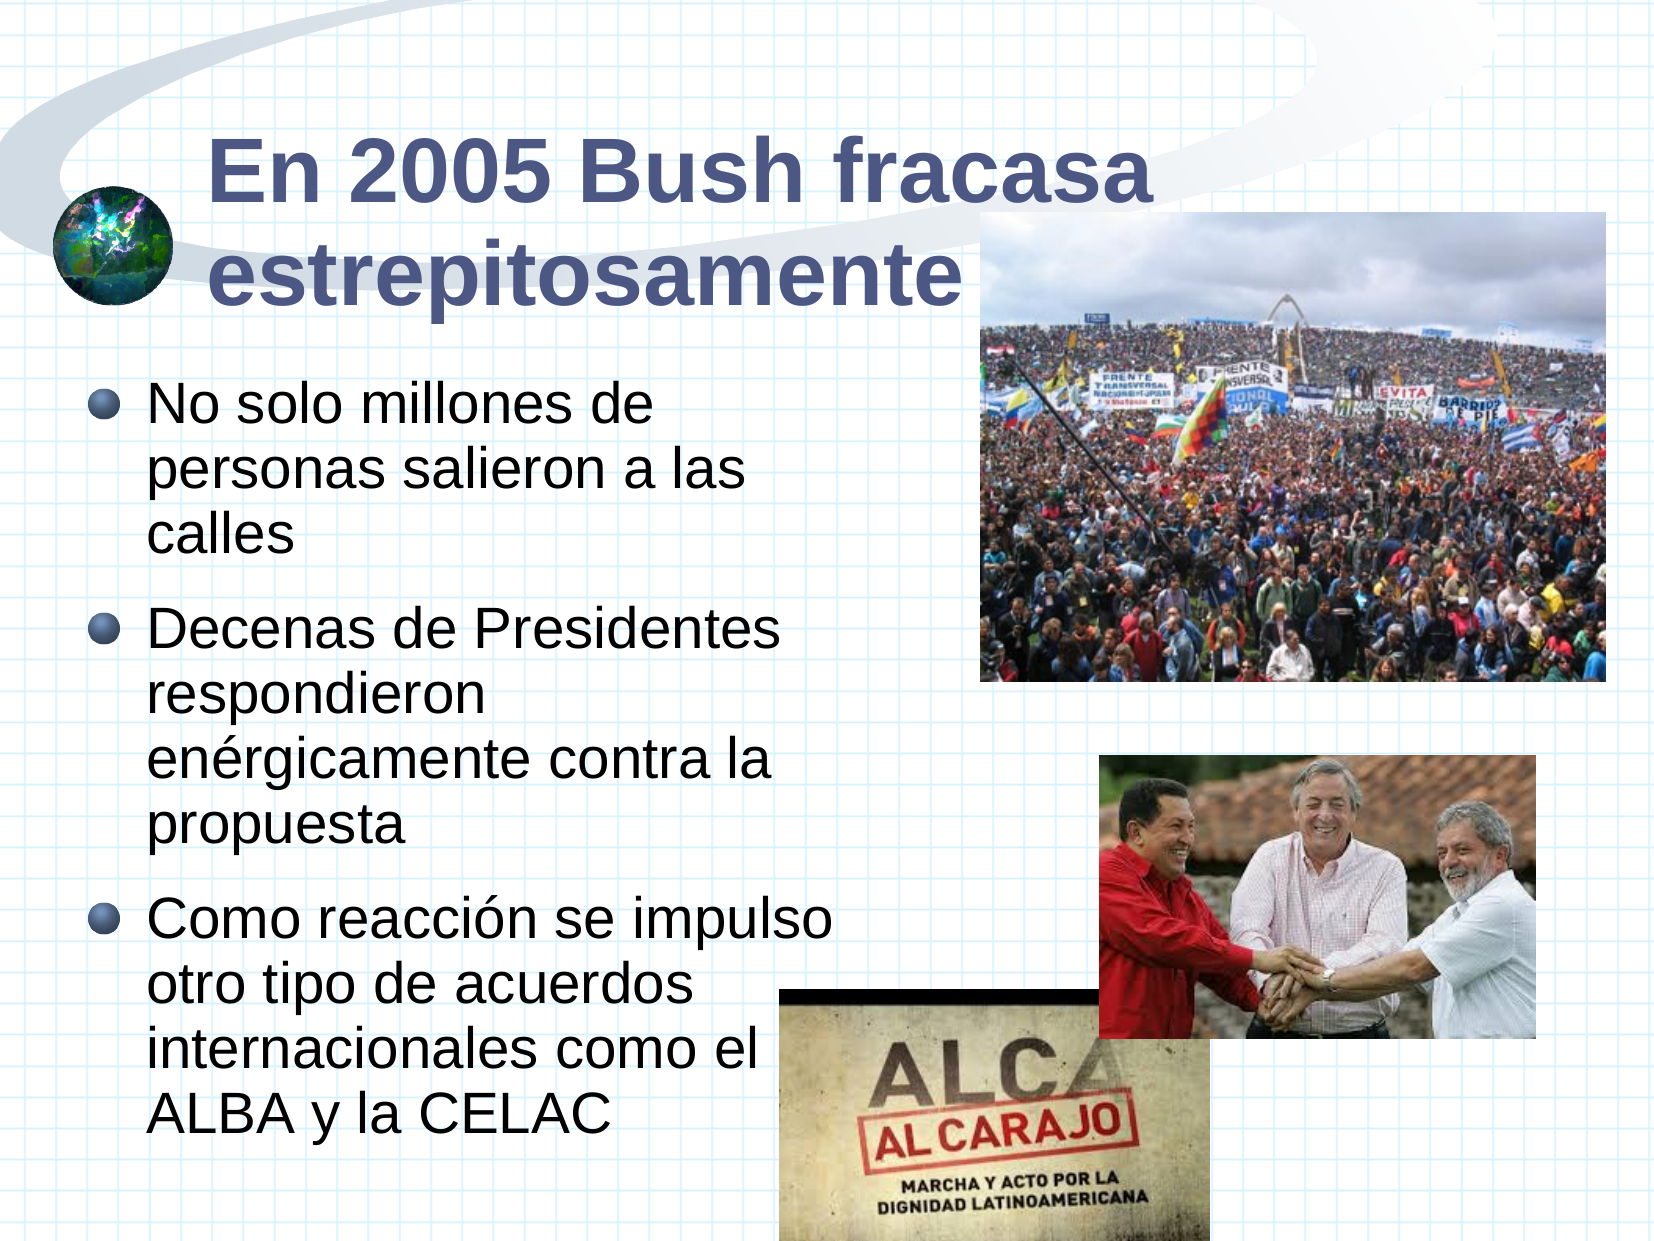

# En 2005 Bush fracasa estrepitosamente
No solo millones de personas salieron a las calles
Decenas de Presidentes respondieron enérgicamente contra la propuesta
Como reacción se impulso otro tipo de acuerdos internacionales como el ALBA y la CELAC